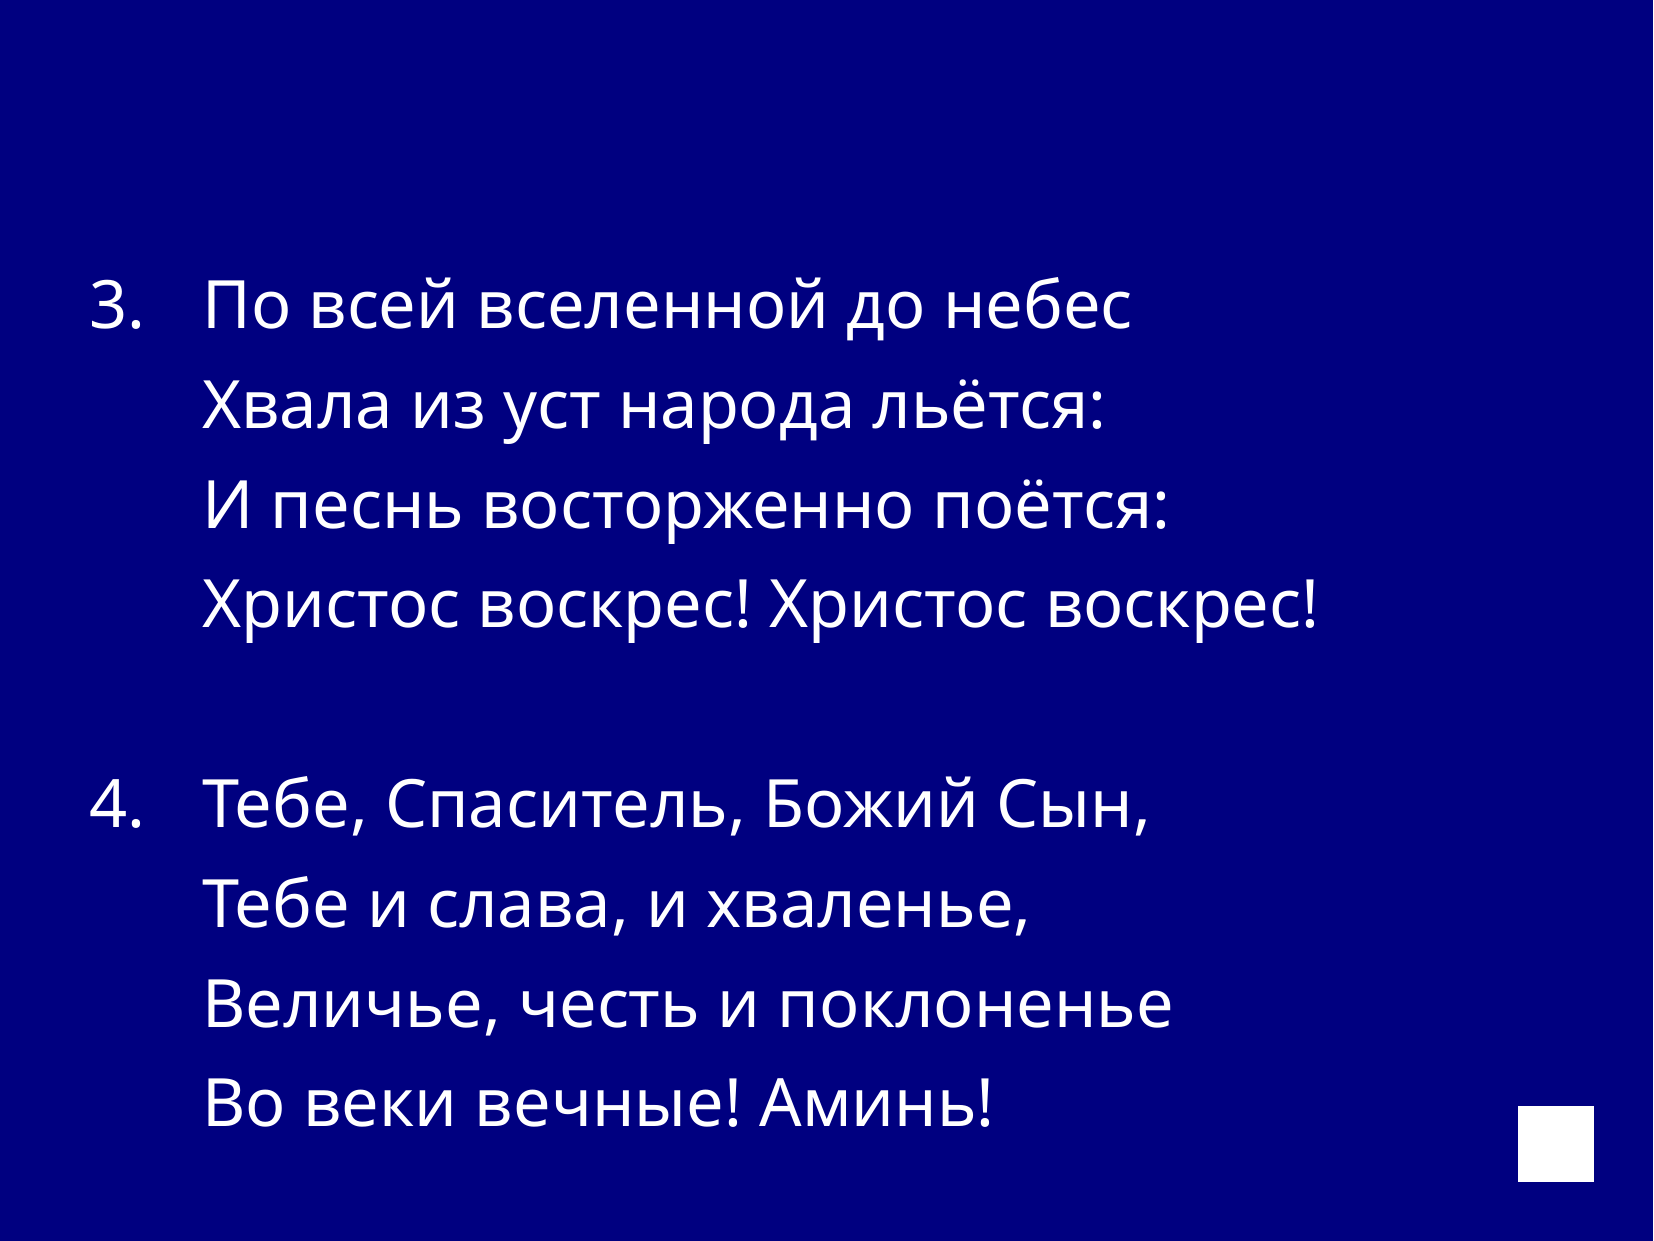

3.	По всей вселенной до небес
	Хвала из уст народа льётся:
	И песнь восторженно поётся:
	Христос воскрес! Христос воскрес!
4.	Тебе, Спаситель, Божий Сын,
	Тебе и слава, и хваленье,
	Величье, честь и поклоненье
	Во веки вечные! Аминь!